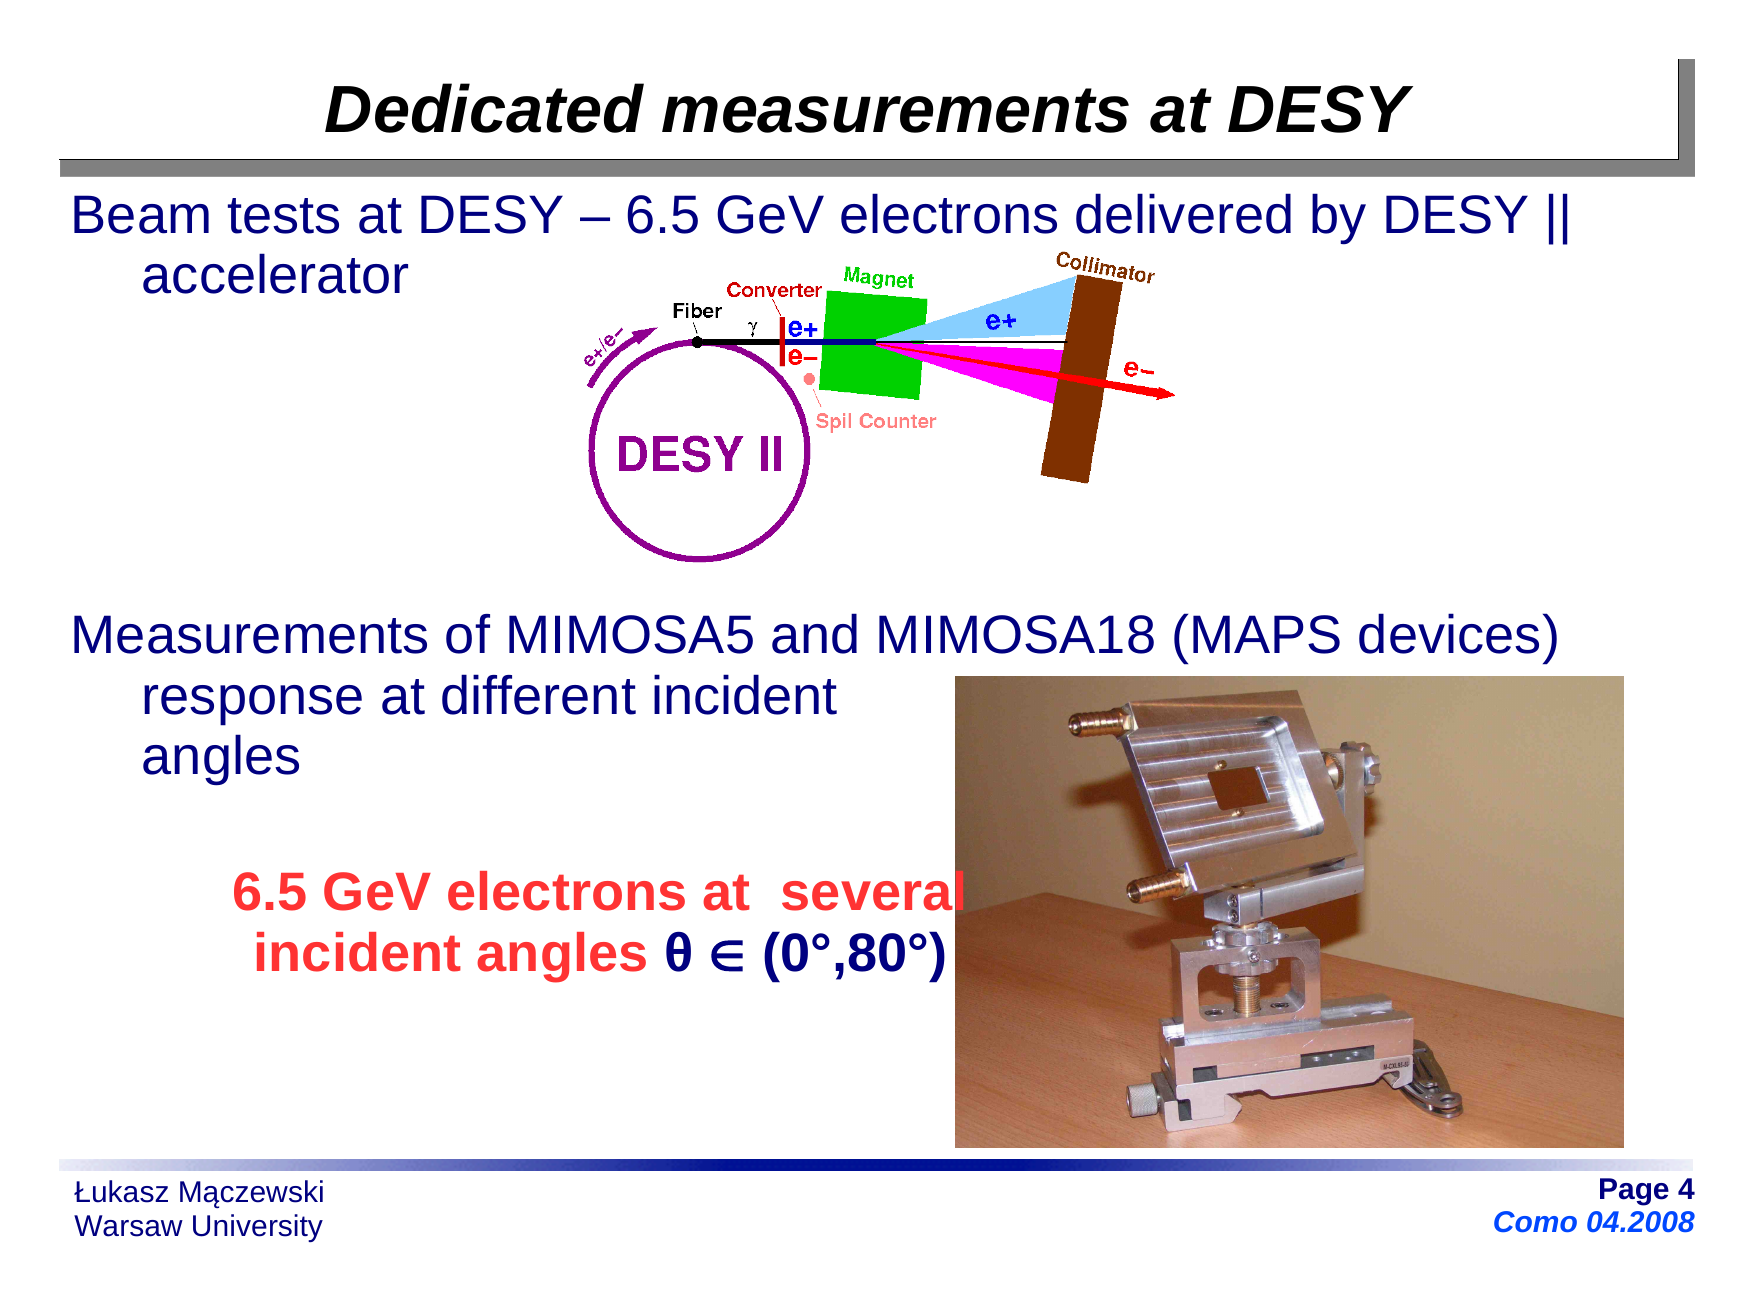

# Dedicated measurements at DESY
Beam tests at DESY – 6.5 GeV electrons delivered by DESY || accelerator
Measurements of MIMOSA5 and MIMOSA18 (MAPS devices) response at different incident angles
6.5 GeV electrons at several
incident angles θ ∈ (0°,80°)